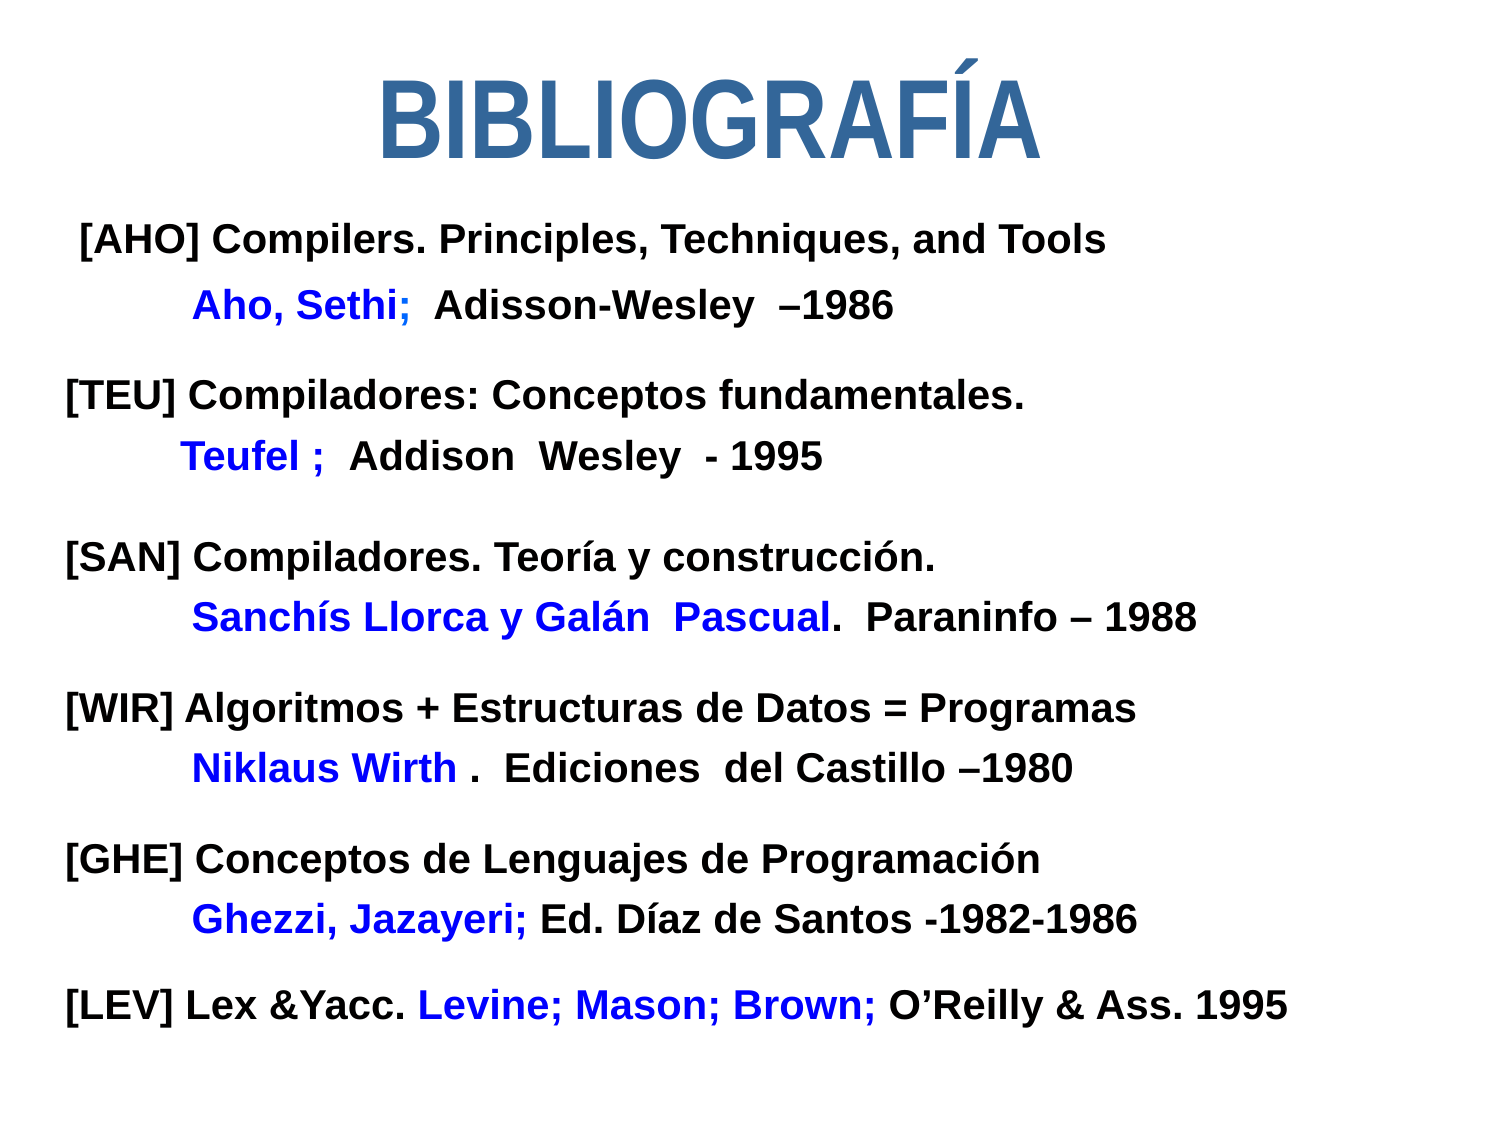

# BIBLIOGRAFÍA
 [AHO] Compilers. Principles, Techniques, and Tools
 Aho, Sethi; Adisson-Wesley –1986
[TEU] Compiladores: Conceptos fundamentales.
 Teufel ; Addison Wesley - 1995
[SAN] Compiladores. Teoría y construcción.
 Sanchís Llorca y Galán Pascual. Paraninfo – 1988
[WIR] Algoritmos + Estructuras de Datos = Programas
 Niklaus Wirth . Ediciones del Castillo –1980
[GHE] Conceptos de Lenguajes de Programación
 Ghezzi, Jazayeri; Ed. Díaz de Santos -1982-1986
[LEV] Lex &Yacc. Levine; Mason; Brown; O’Reilly & Ass. 1995
Año 2004
2